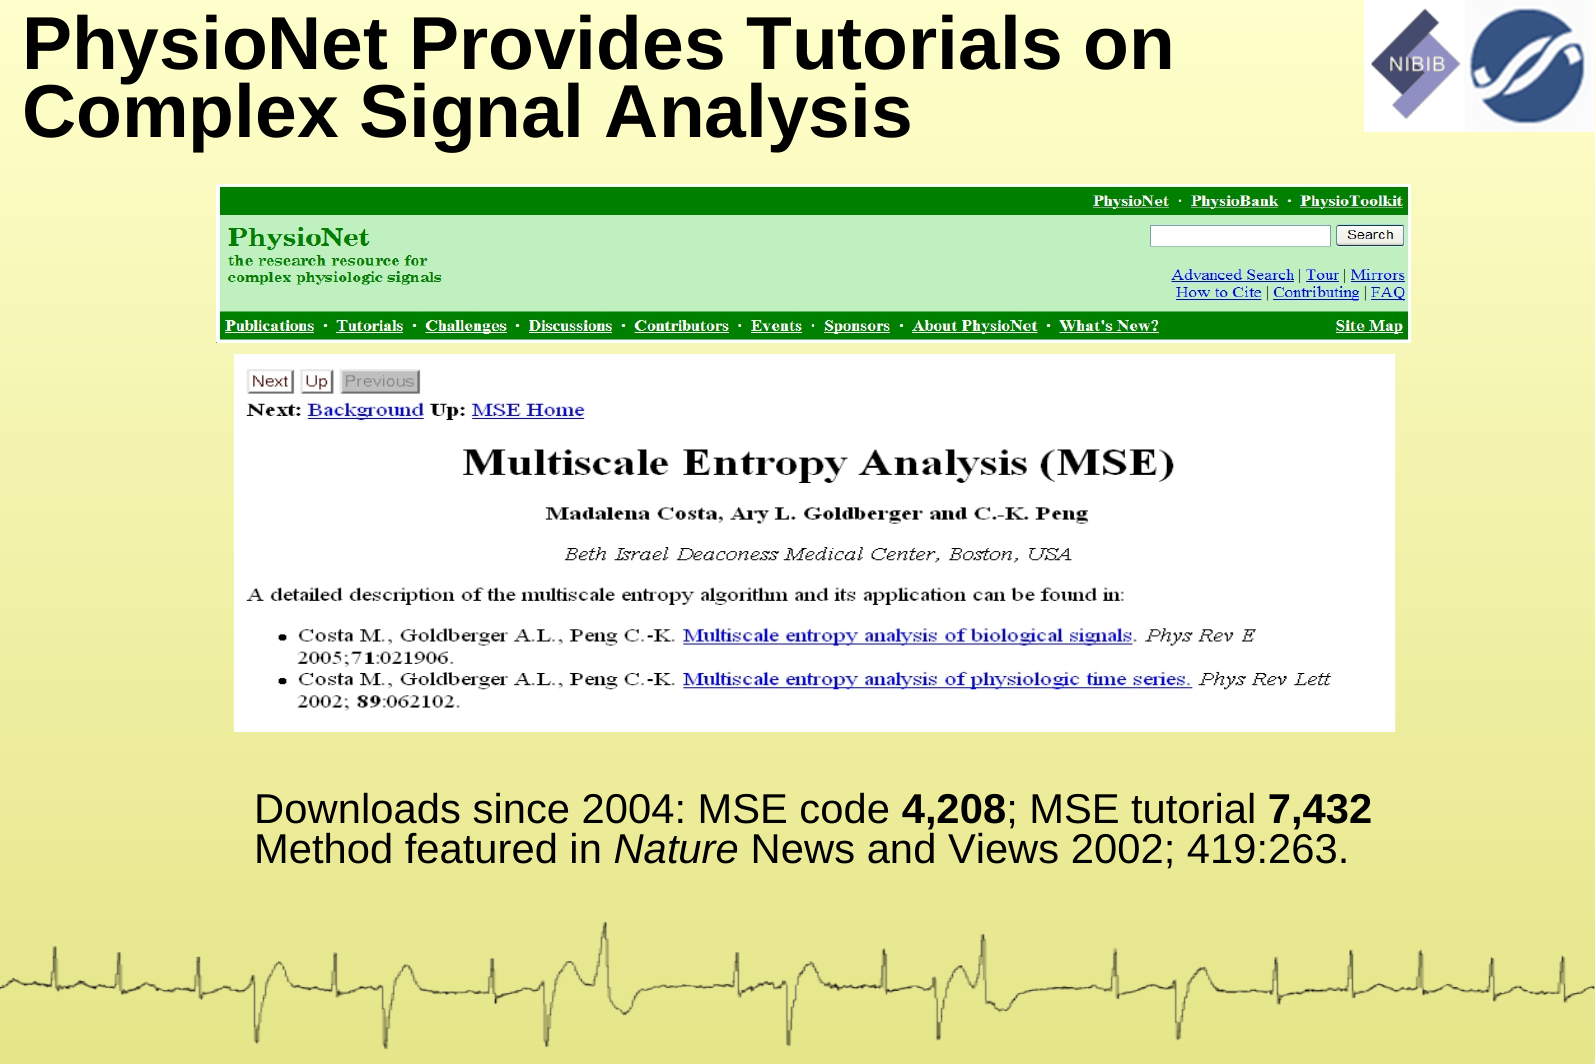

# PhysioNet Provides Tutorials on Complex Signal Analysis
Downloads since 2004: MSE code 4,208; MSE tutorial 7,432
Method featured in Nature News and Views 2002; 419:263.